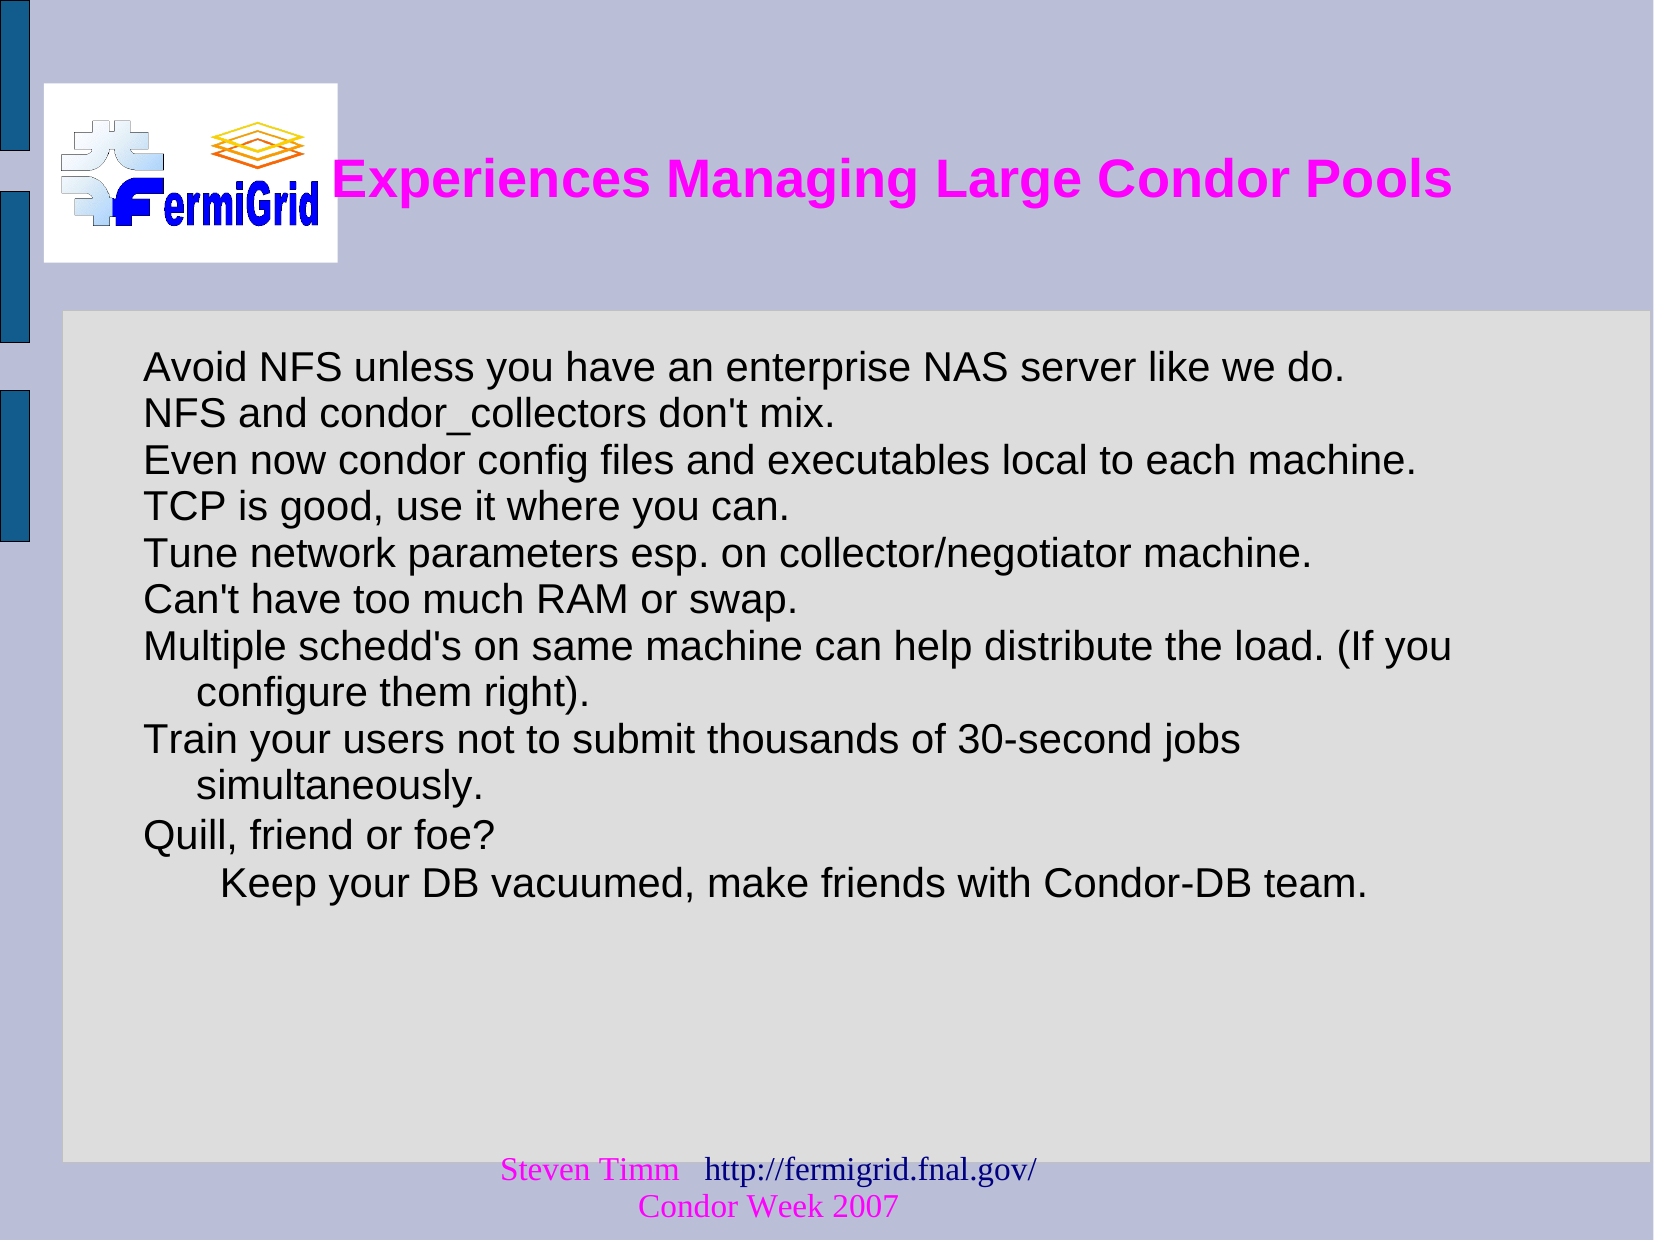

# Experiences Managing Large Condor Pools
Avoid NFS unless you have an enterprise NAS server like we do.
NFS and condor_collectors don't mix.
Even now condor config files and executables local to each machine.
TCP is good, use it where you can.
Tune network parameters esp. on collector/negotiator machine.
Can't have too much RAM or swap.
Multiple schedd's on same machine can help distribute the load. (If you configure them right).
Train your users not to submit thousands of 30-second jobs simultaneously.
Quill, friend or foe?
Keep your DB vacuumed, make friends with Condor-DB team.